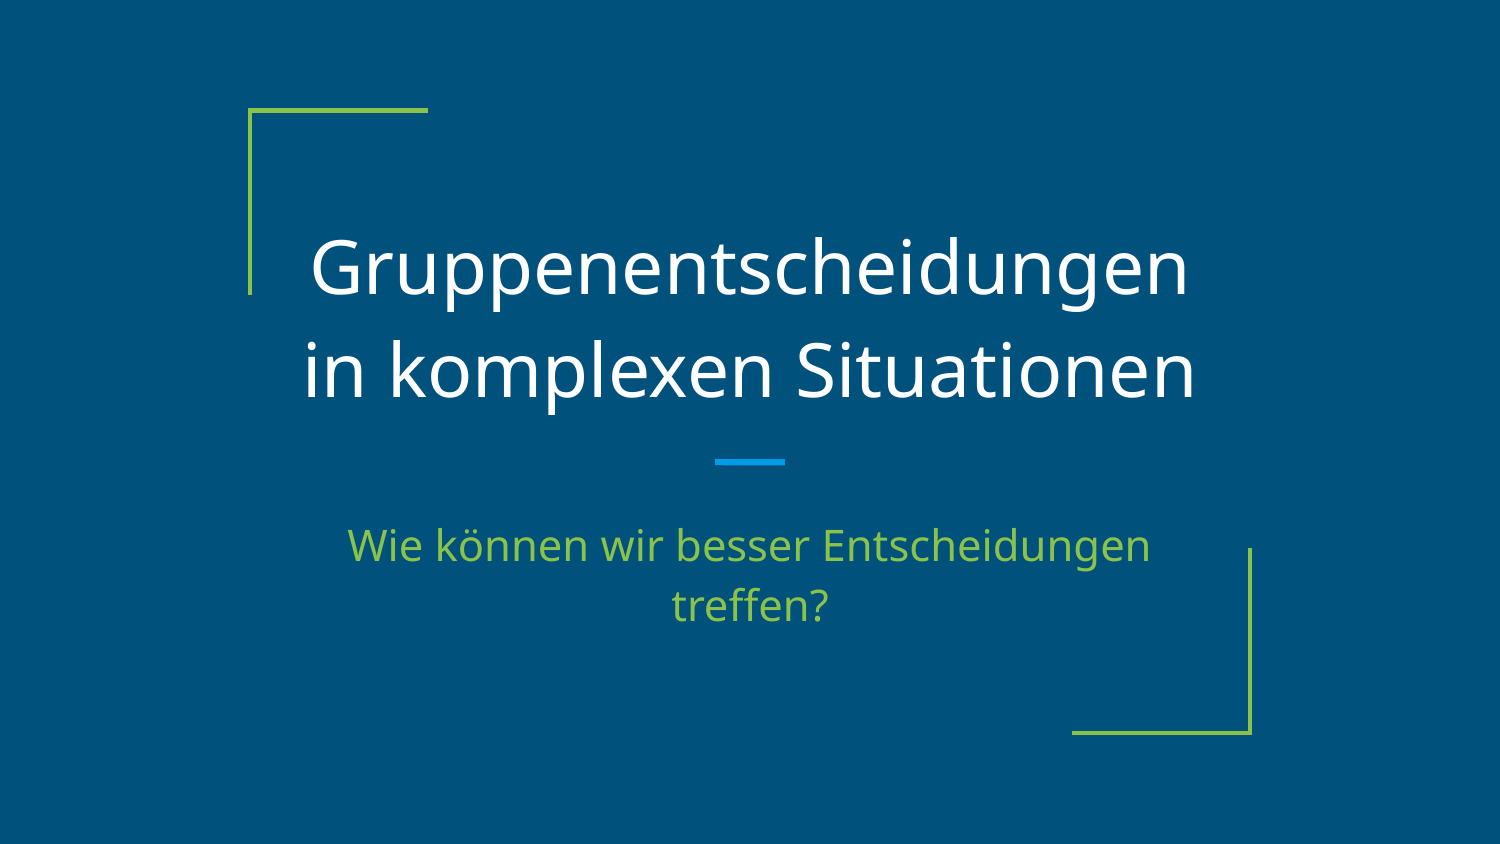

# Gruppenentscheidungen in komplexen Situationen
Wie können wir besser Entscheidungen treffen?